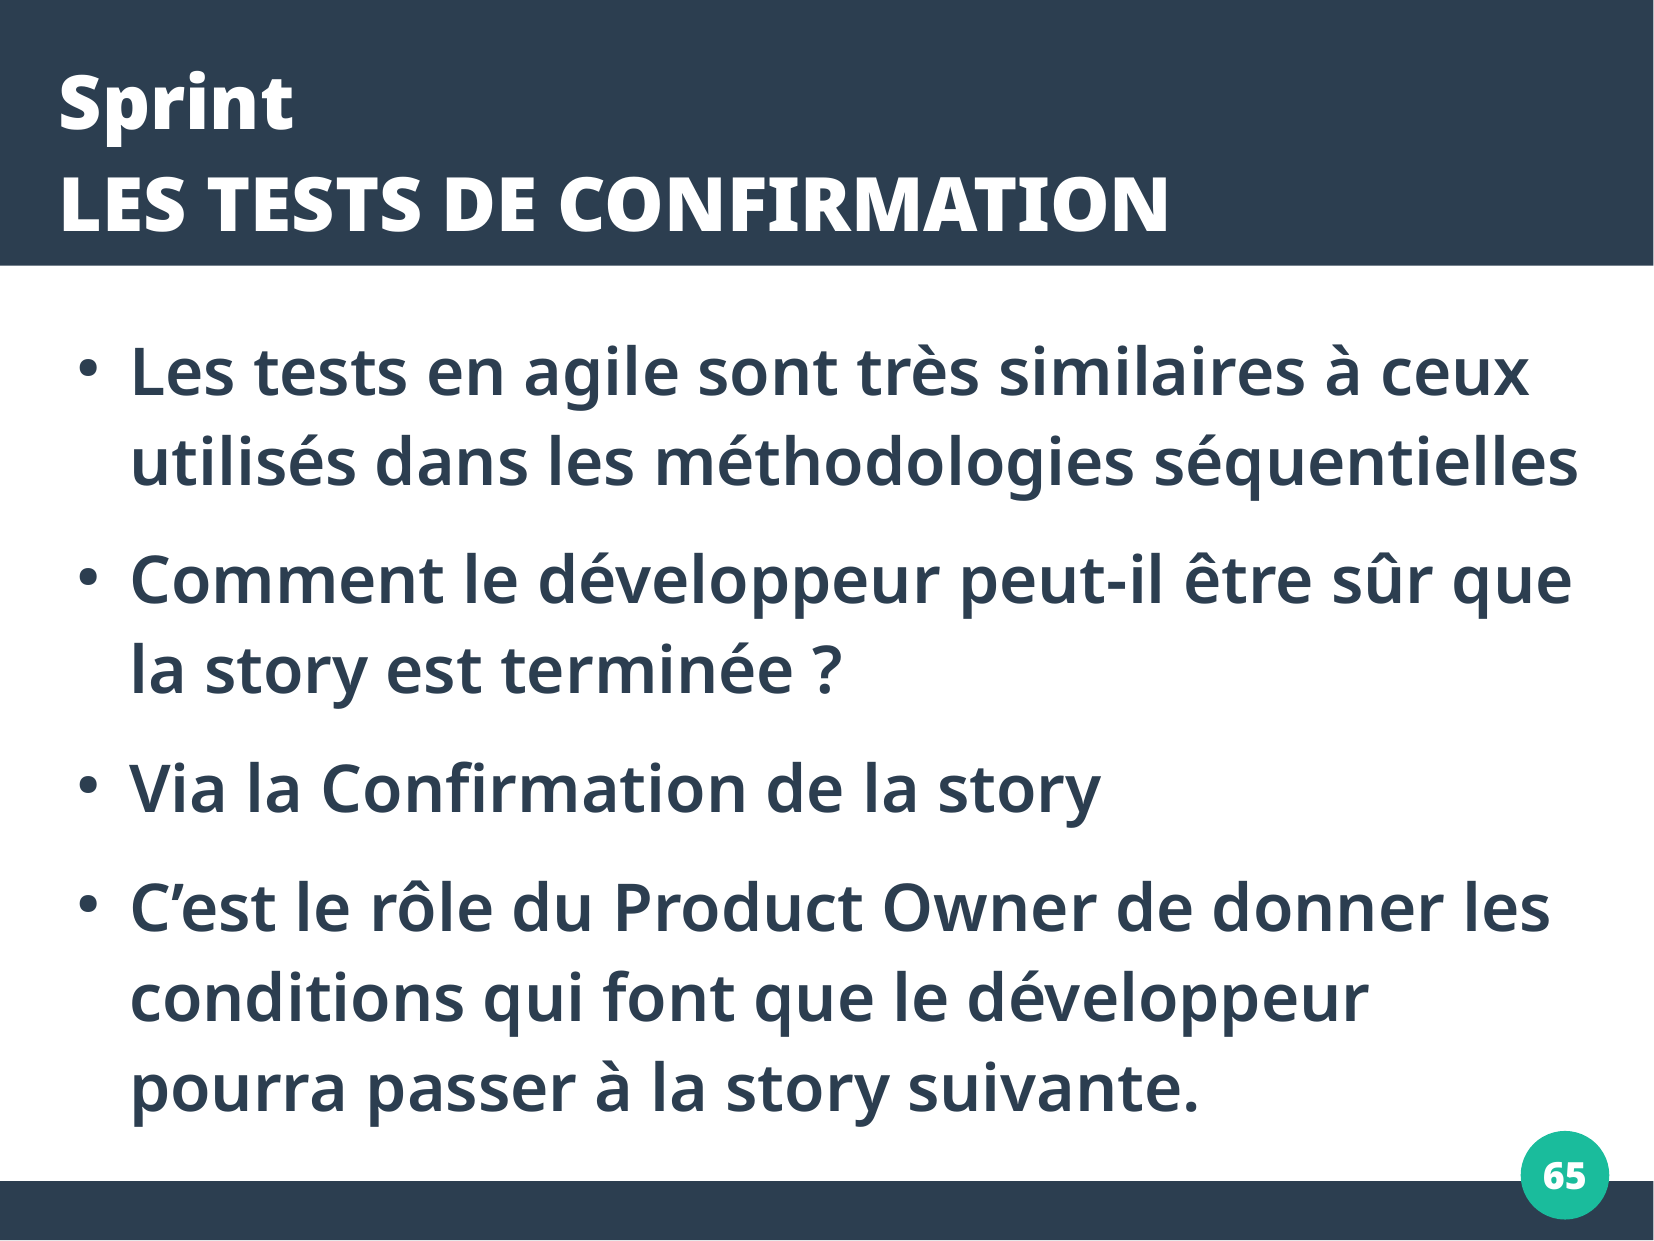

# Sprint LES TESTS DE CONFIRMATION
Les tests en agile sont très similaires à ceux utilisés dans les méthodologies séquentielles
Comment le développeur peut-il être sûr que la story est terminée ?
Via la Confirmation de la story
C’est le rôle du Product Owner de donner les conditions qui font que le développeur pourra passer à la story suivante.
65